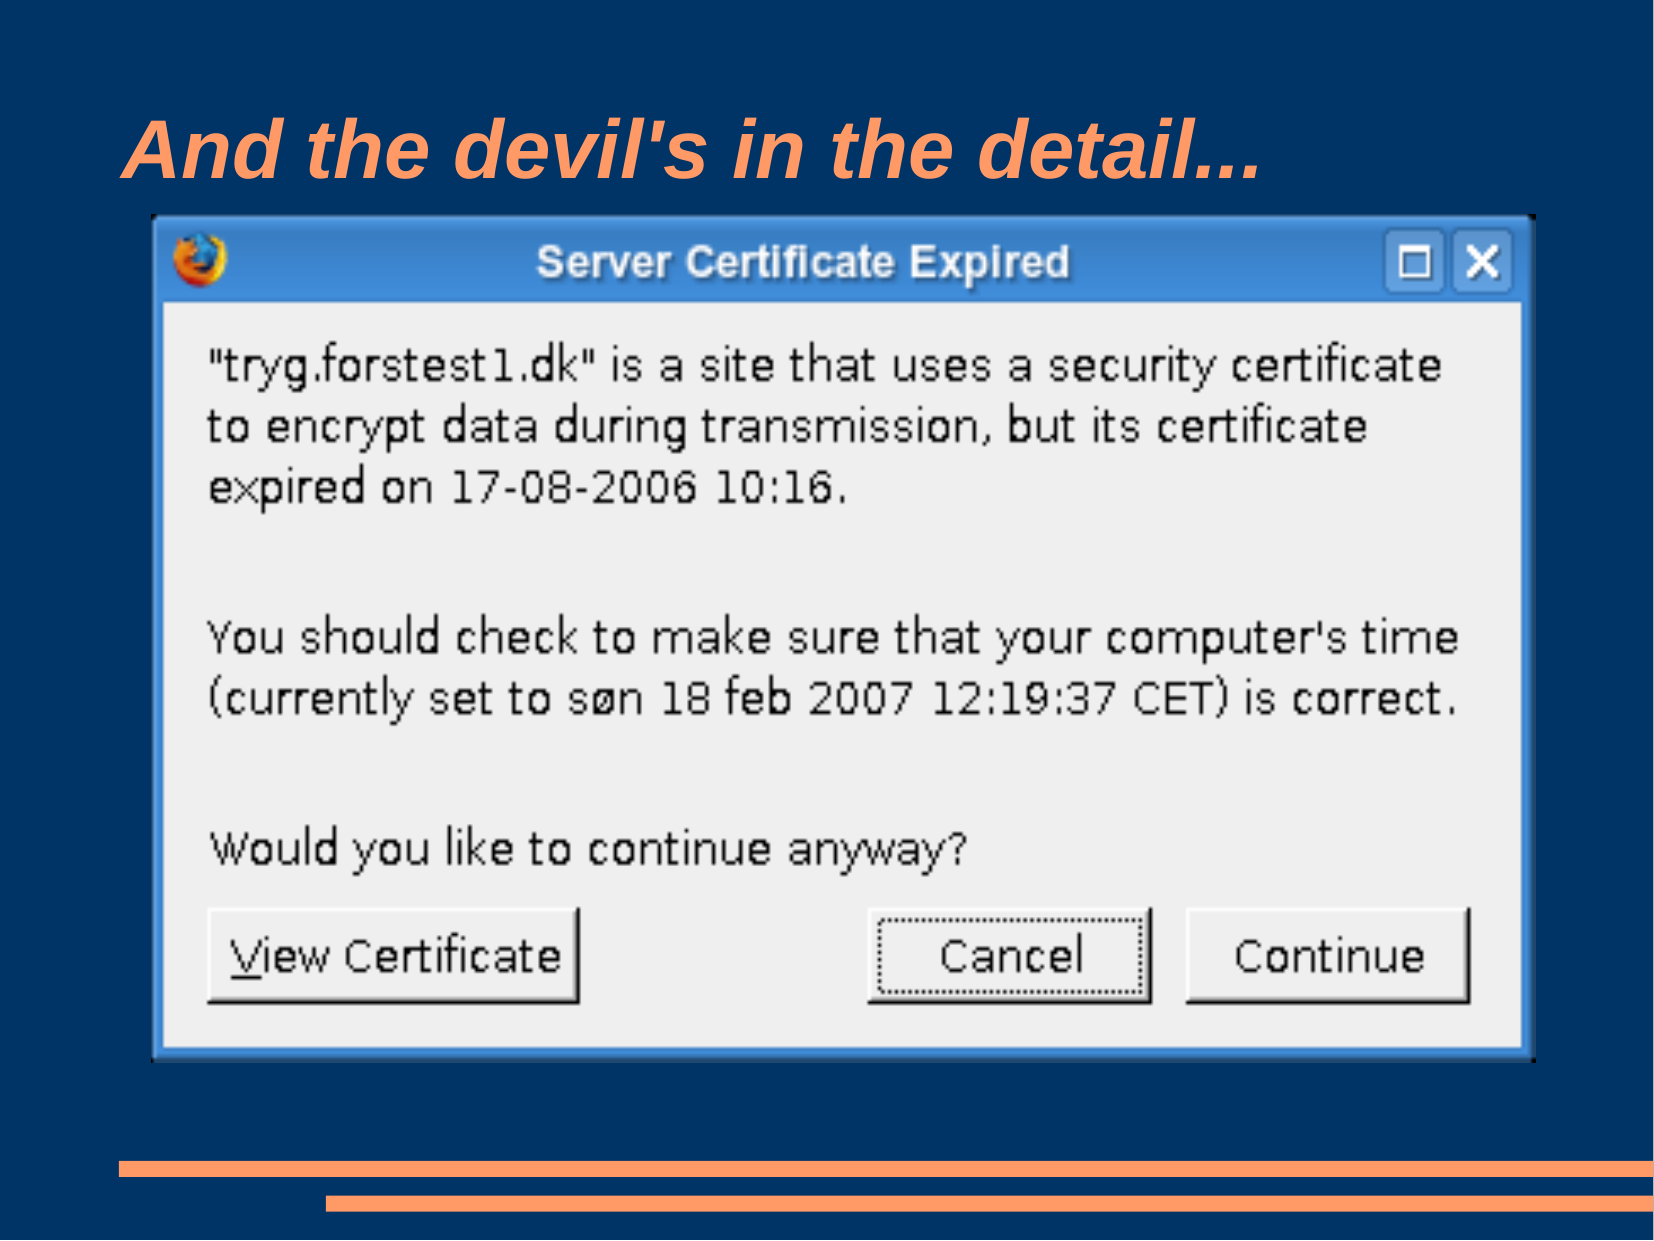

# And the devil's in the detail...